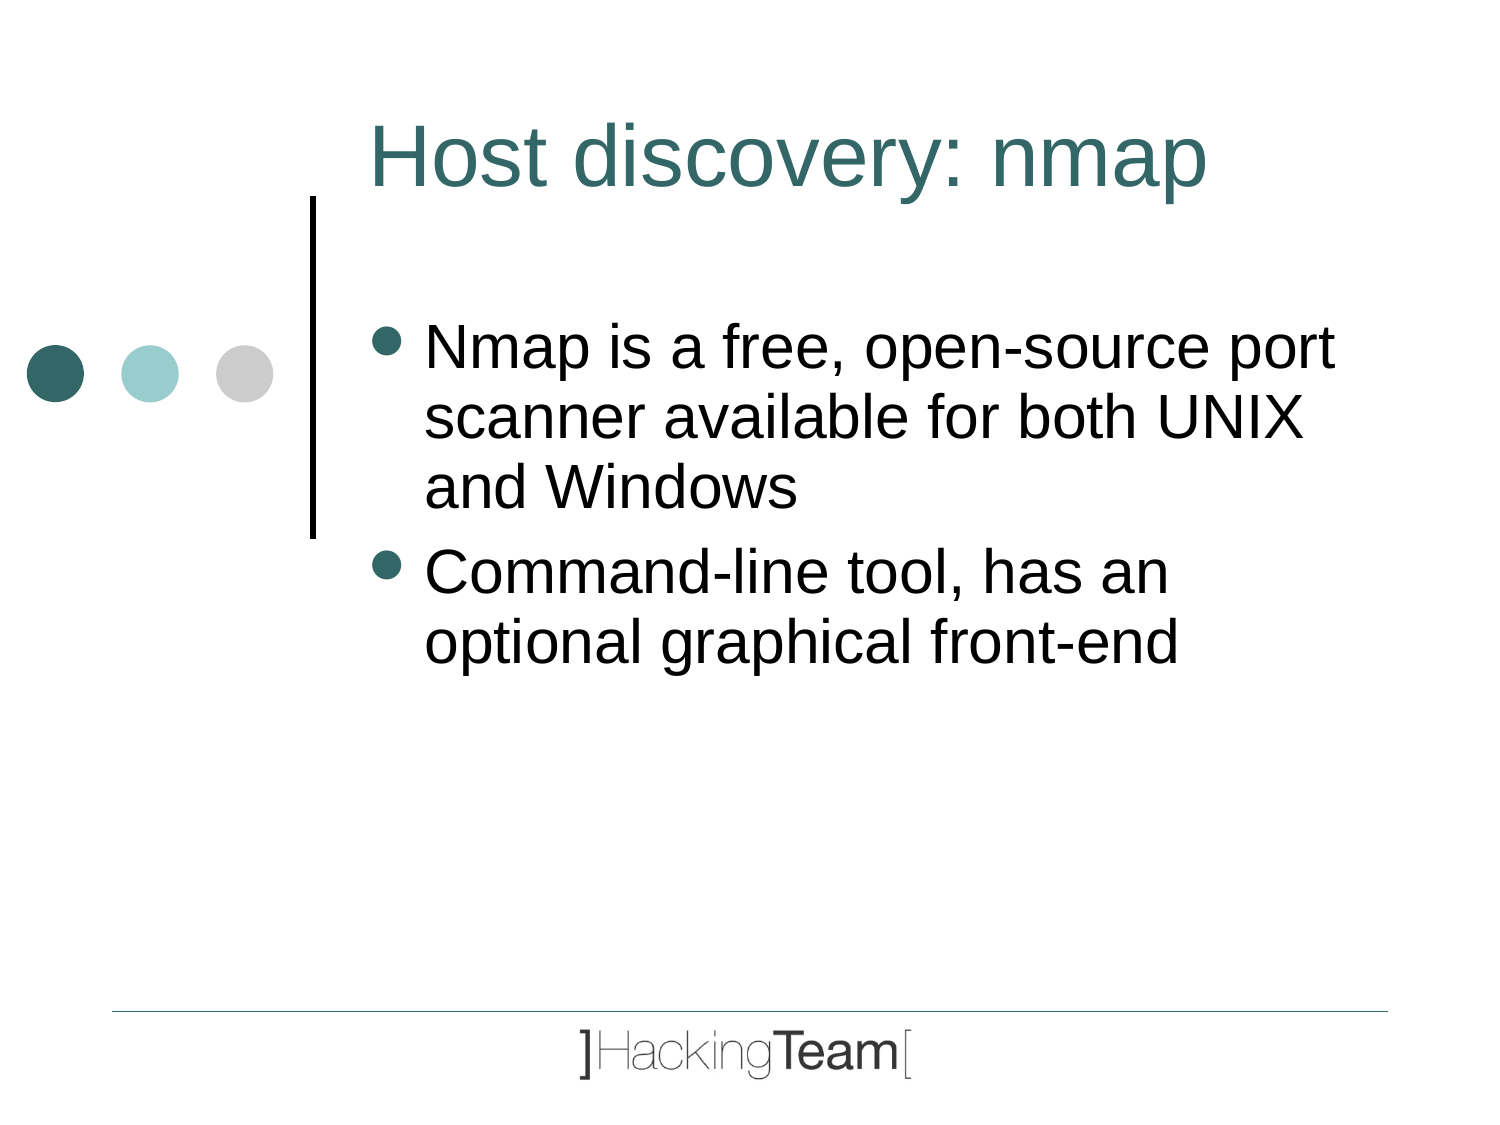

# Host discovery: nmap
Nmap is a free, open-source port scanner available for both UNIX and Windows
Command-line tool, has an optional graphical front-end